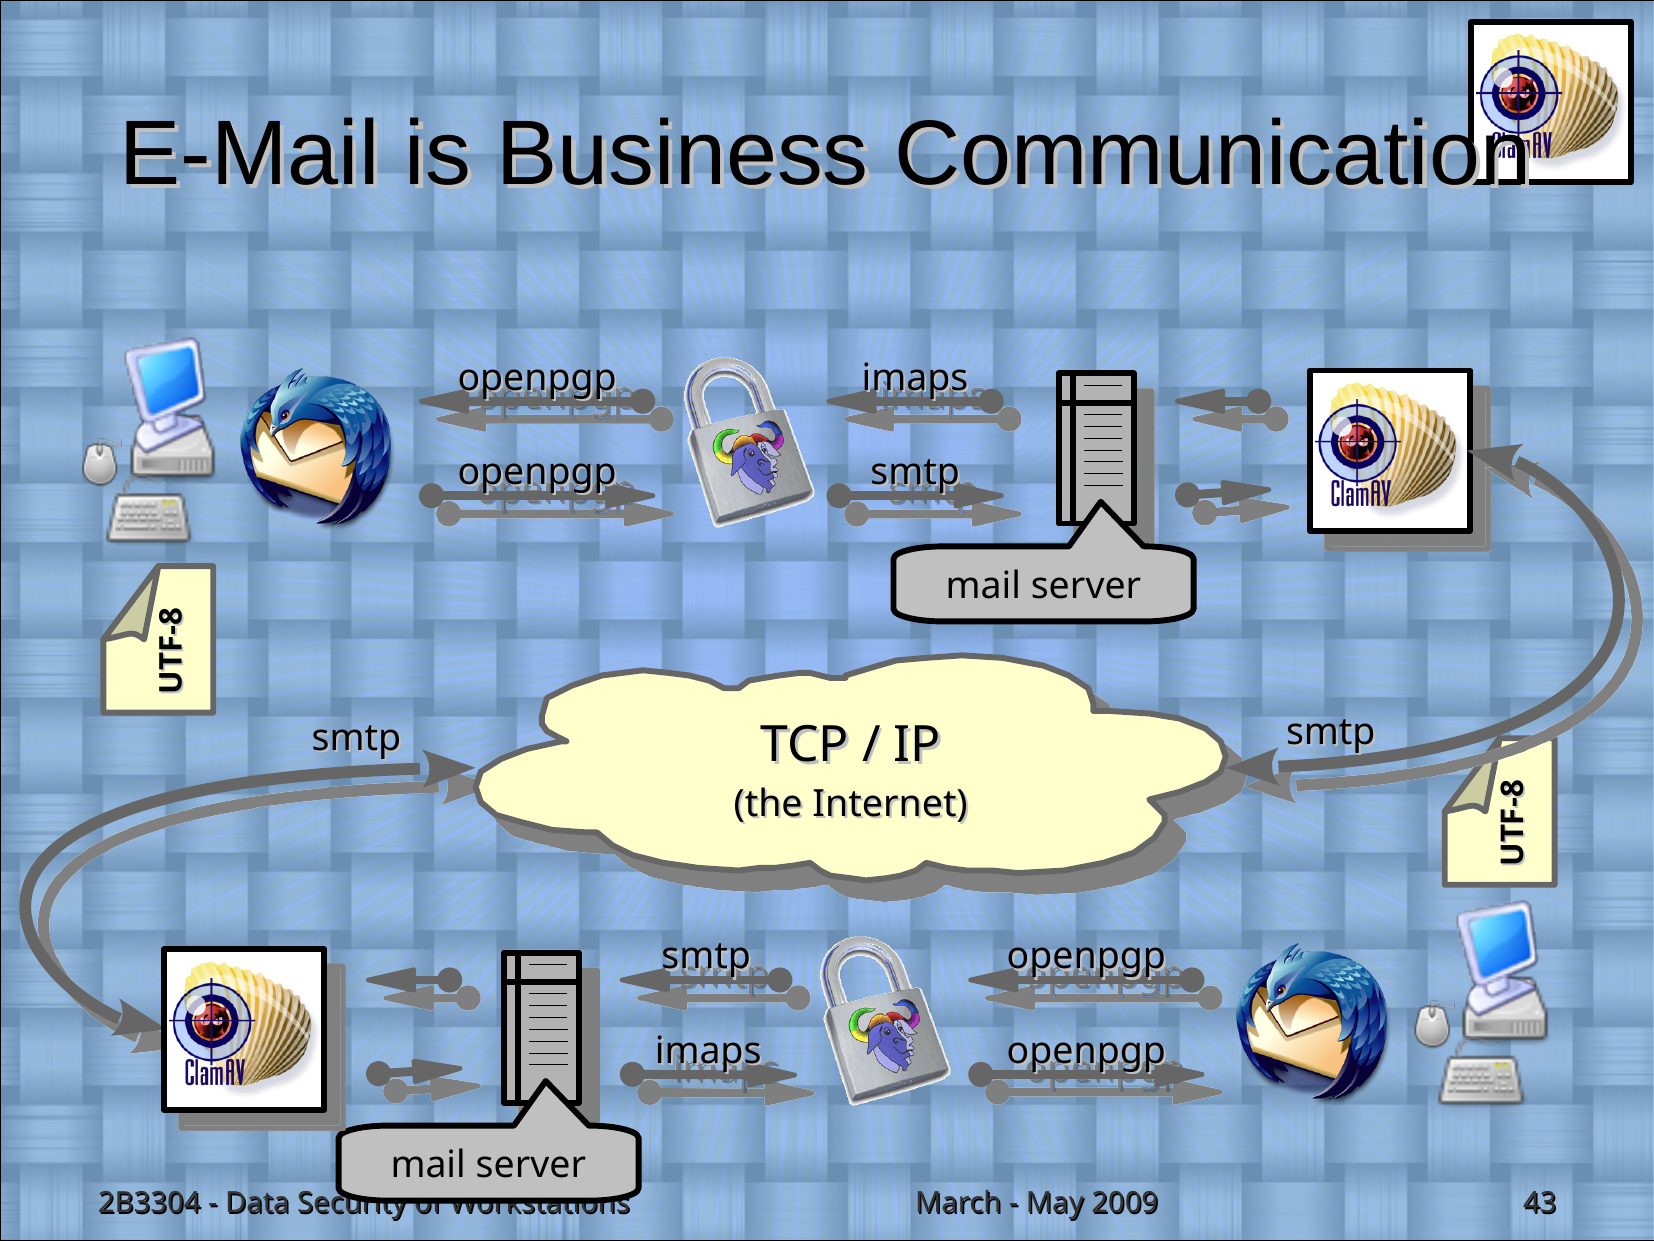

# E-Mail is Business Communication
mail server
openpgp
imaps
openpgp
smtp
UTF-8
TCP / IP
(the Internet)
smtp
smtp
UTF-8
mail server
smtp
openpgp
imaps
openpgp